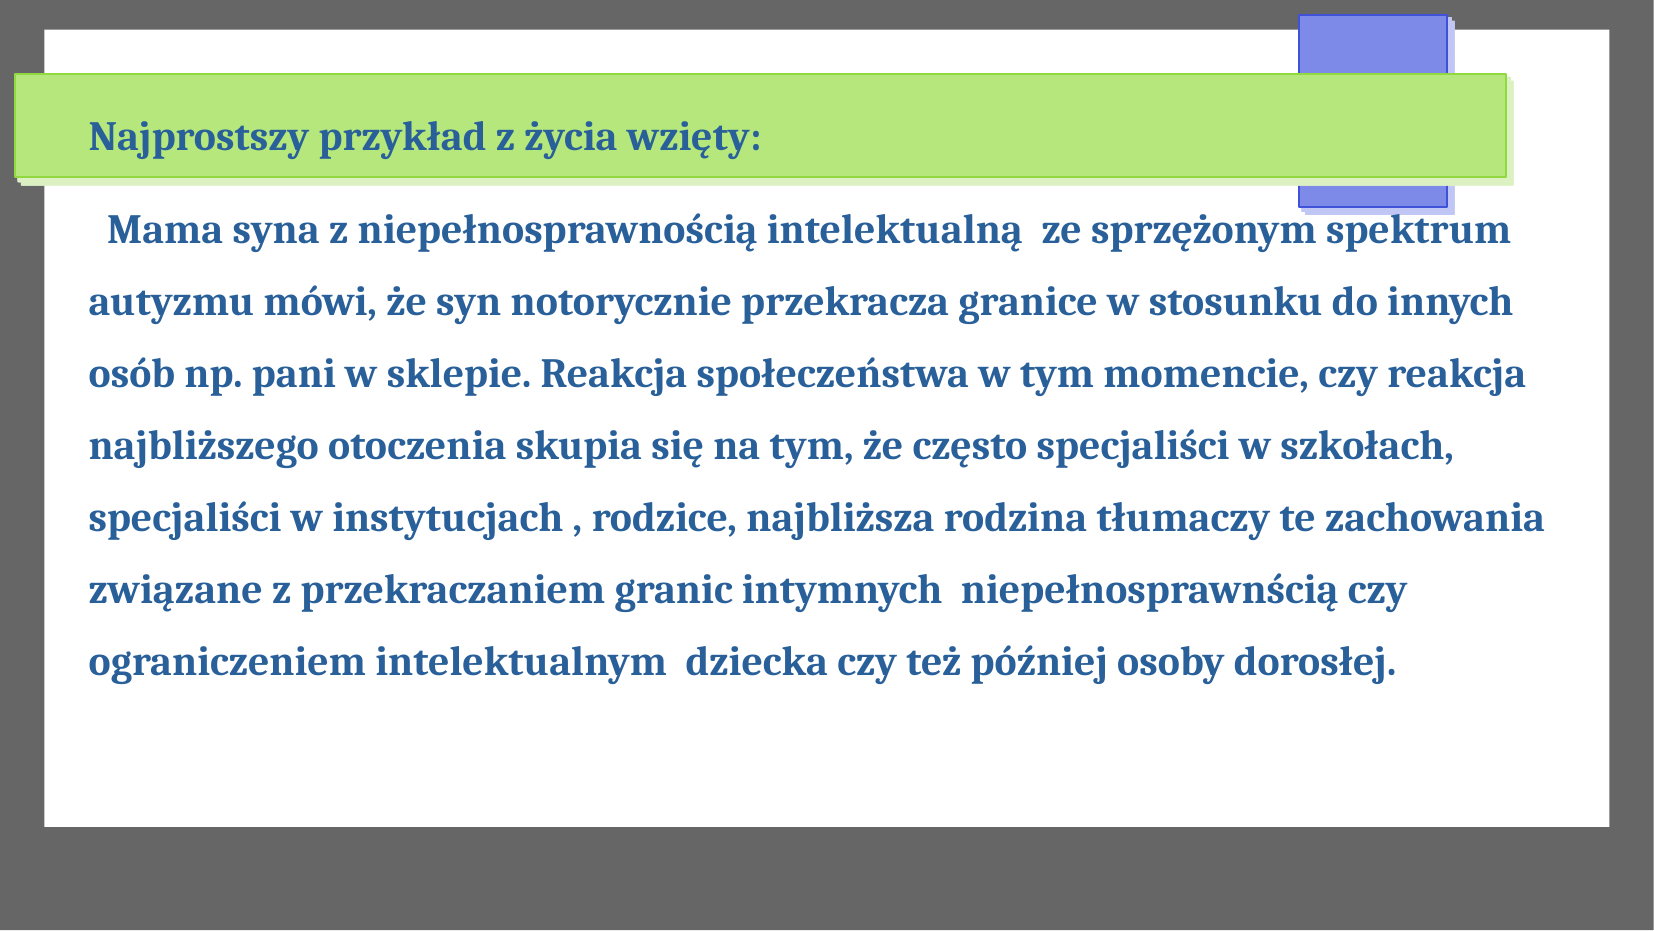

# Najprostszy przykład z życia wzięty:
 Mama syna z niepełnosprawnością intelektualną ze sprzężonym spektrum autyzmu mówi, że syn notorycznie przekracza granice w stosunku do innych osób np. pani w sklepie. Reakcja społeczeństwa w tym momencie, czy reakcja najbliższego otoczenia skupia się na tym, że często specjaliści w szkołach, specjaliści w instytucjach , rodzice, najbliższa rodzina tłumaczy te zachowania związane z przekraczaniem granic intymnych niepełnosprawnścią czy ograniczeniem intelektualnym dziecka czy też później osoby dorosłej.